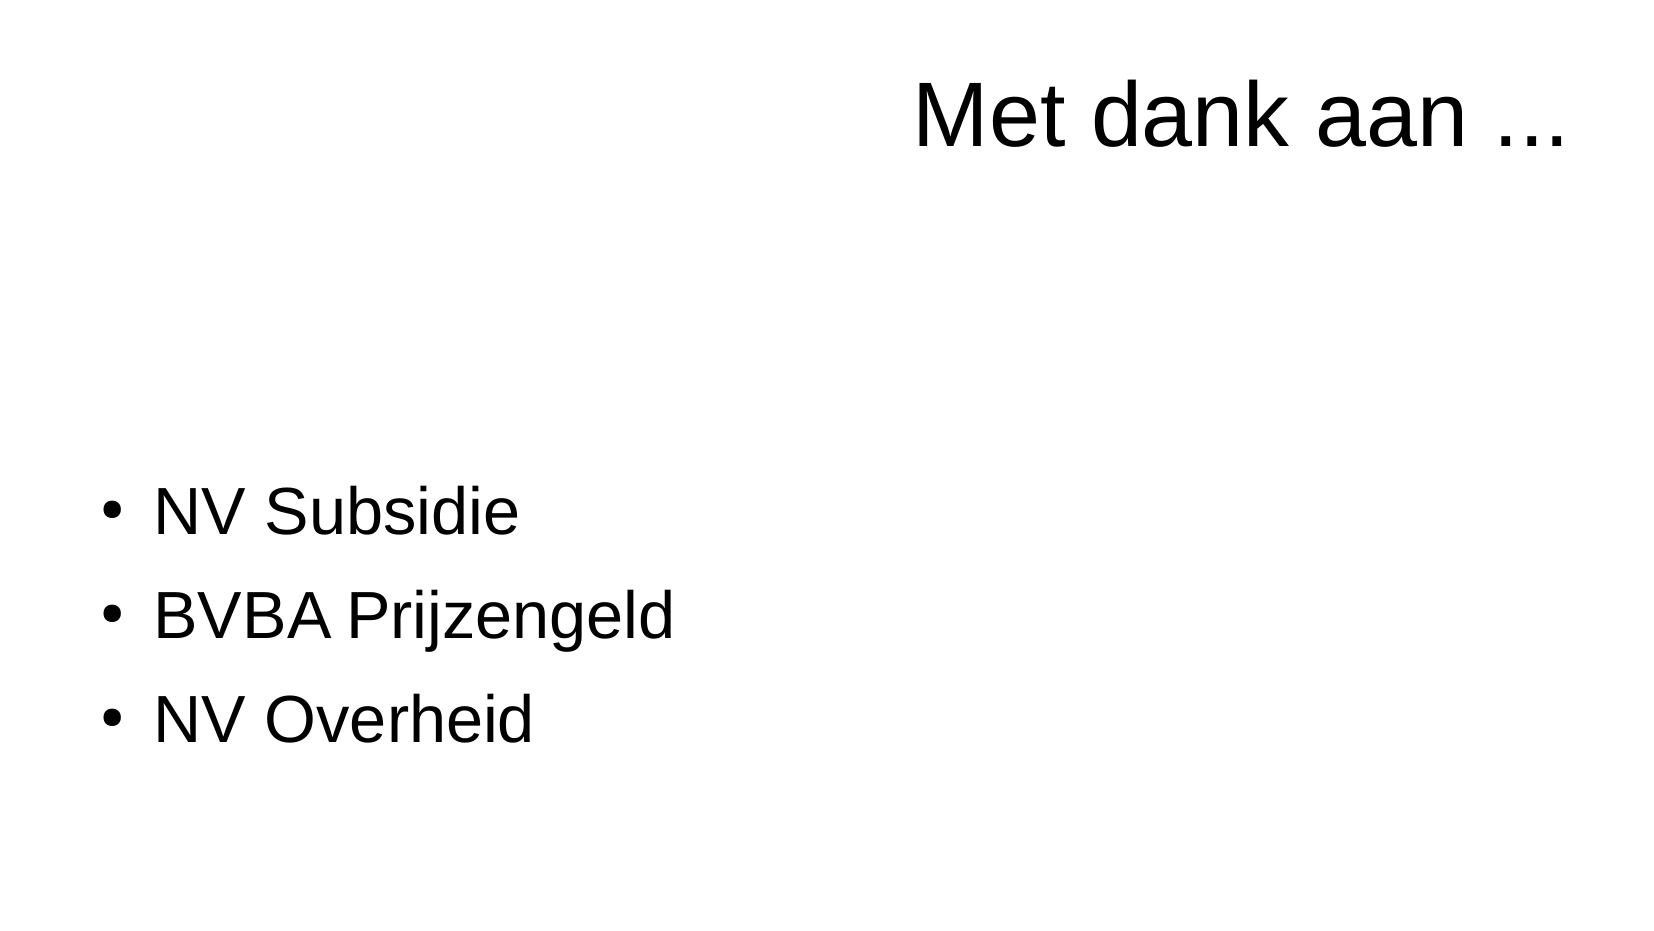

# Met dank aan ...
NV Subsidie
BVBA Prijzengeld
NV Overheid